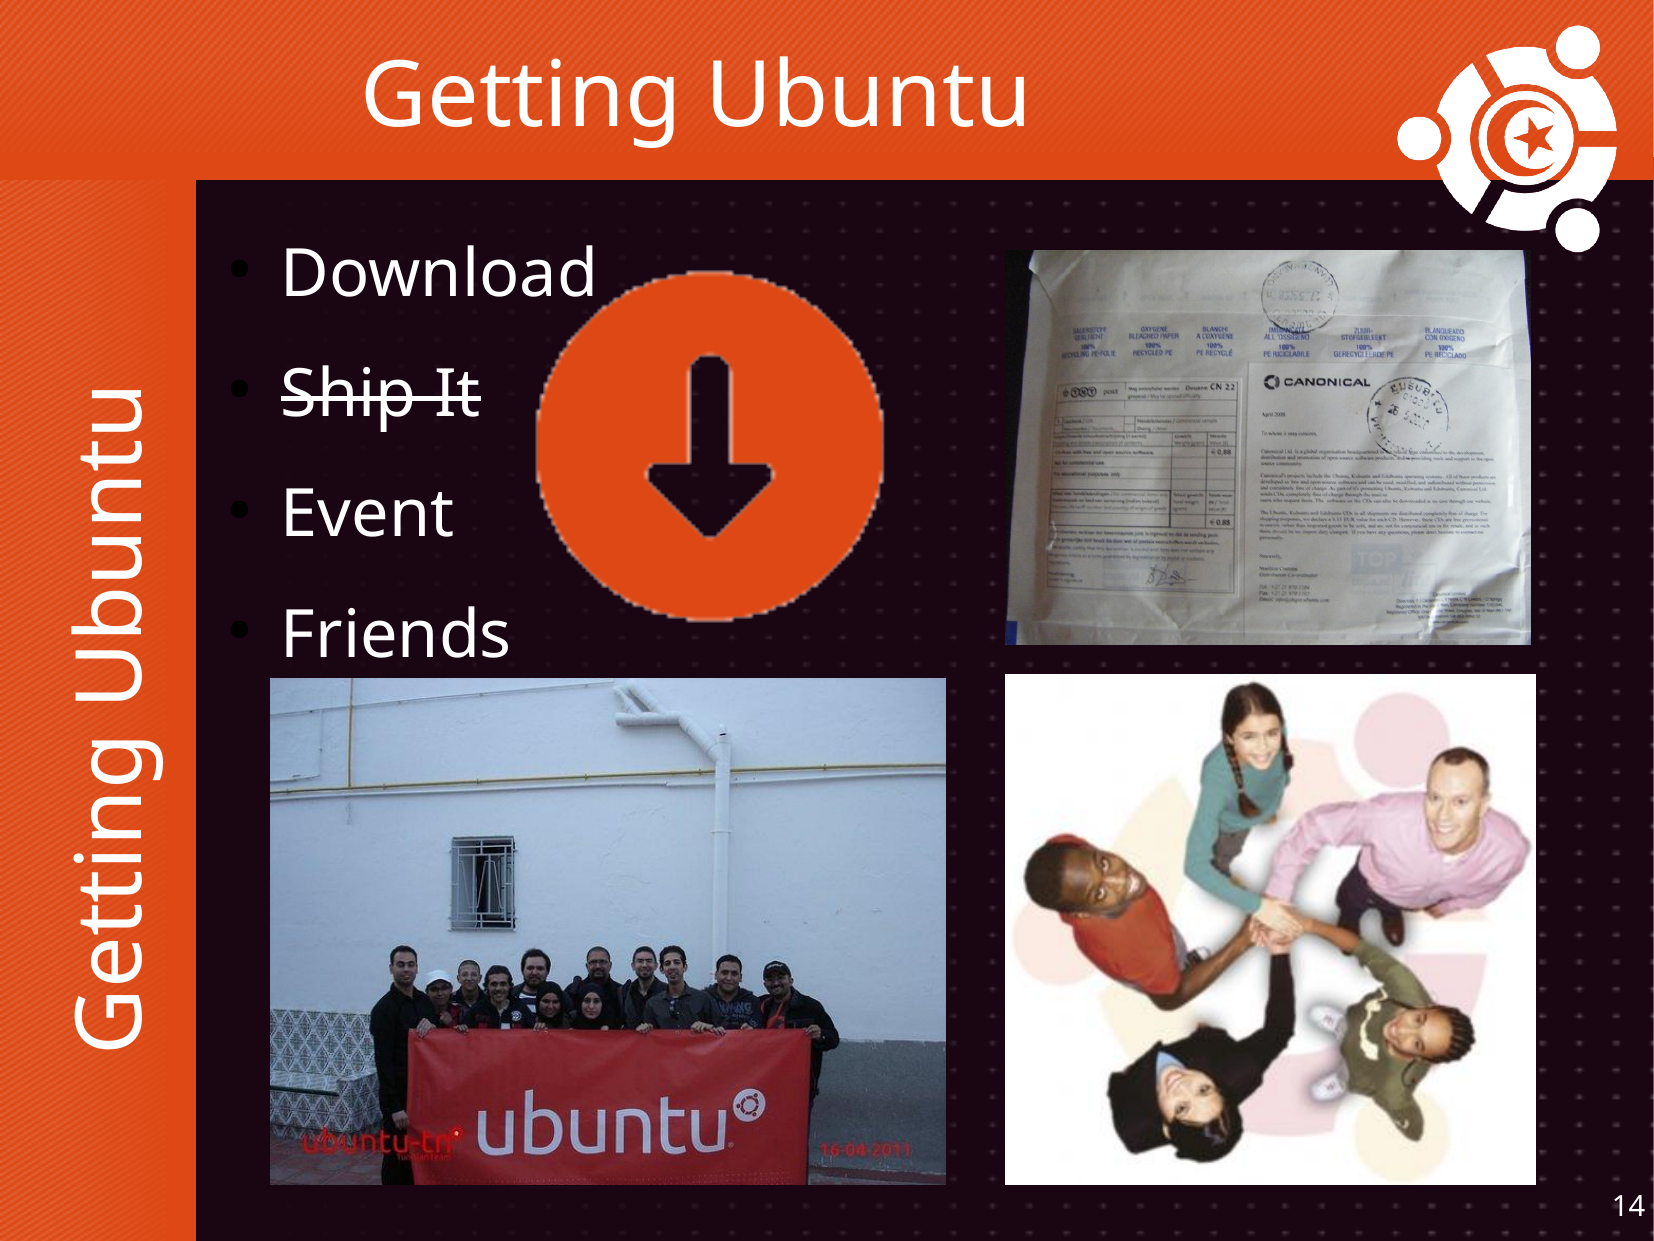

# Getting Ubuntu
Download
Ship It
Event
Friends
Getting Ubuntu
14